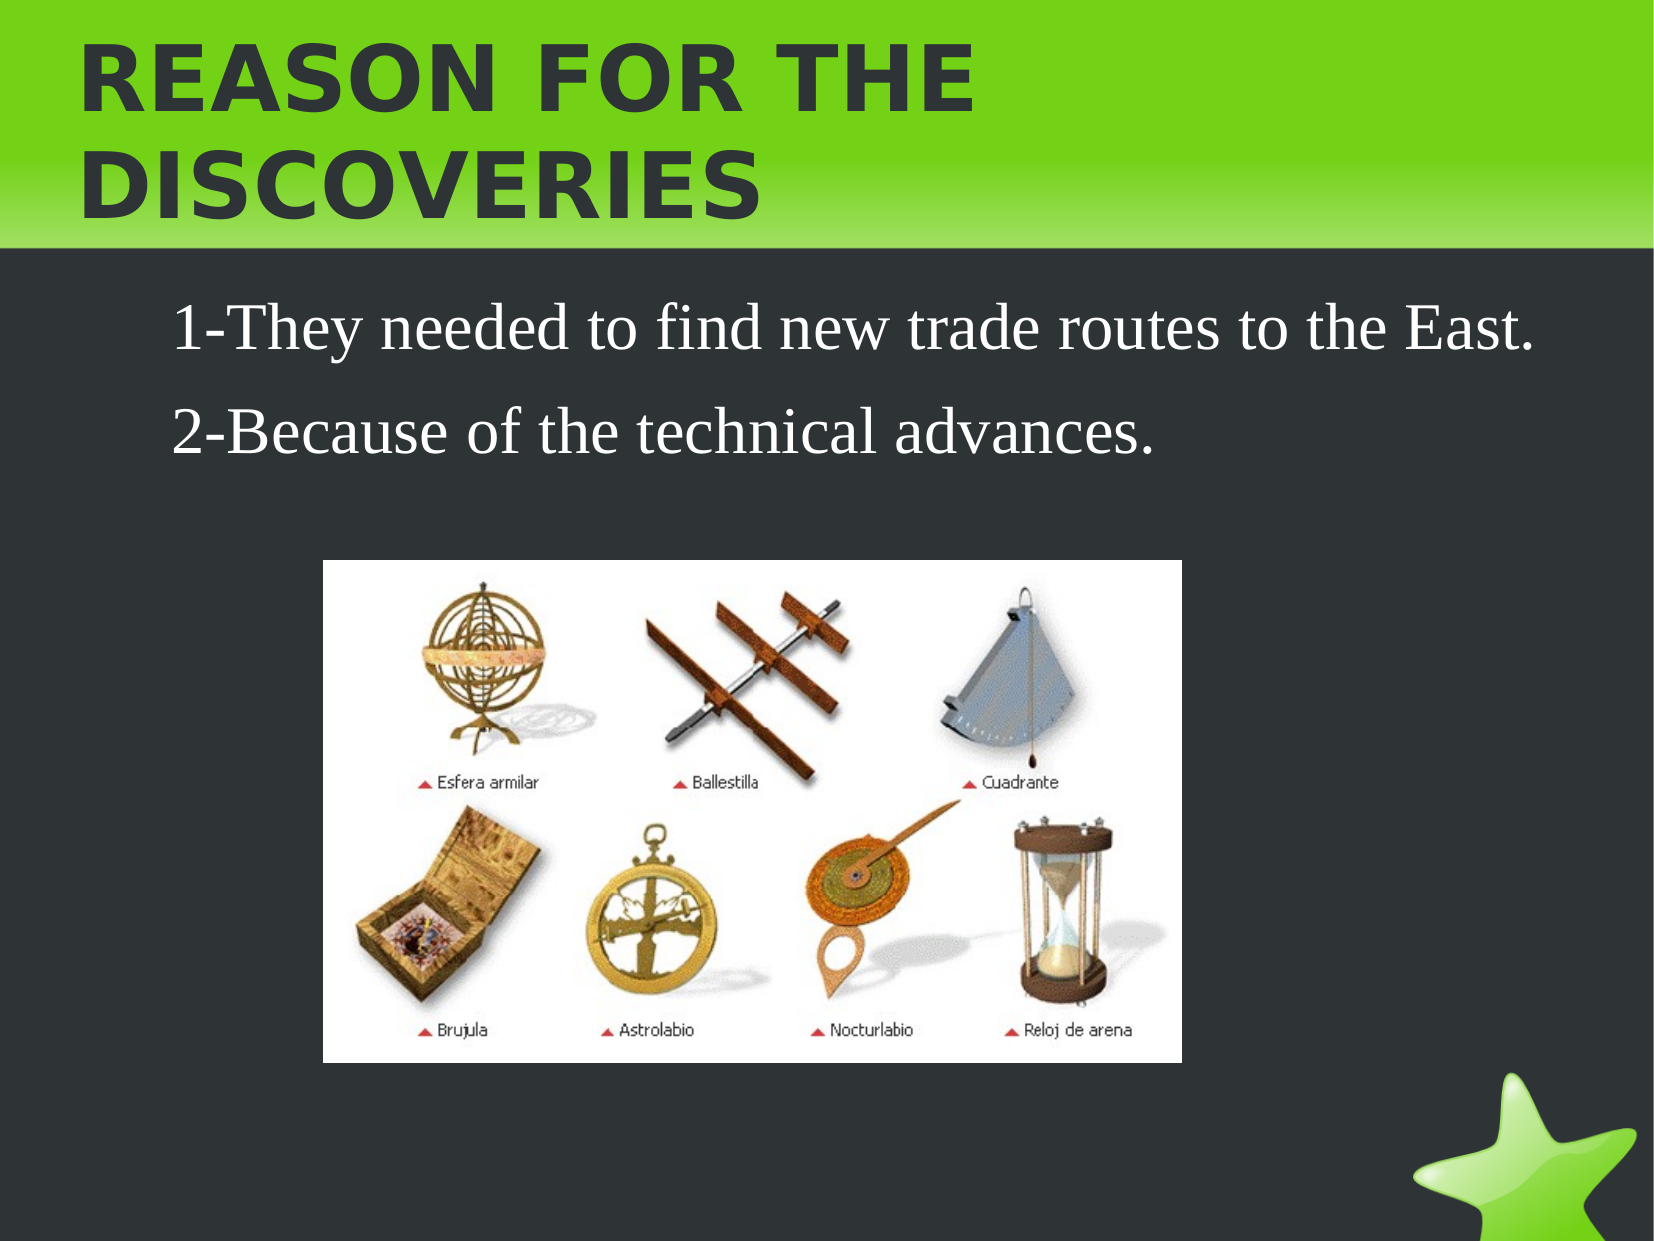

# REASON FOR THE DISCOVERIES
1-They needed to find new trade routes to the East.
2-Because of the technical advances.